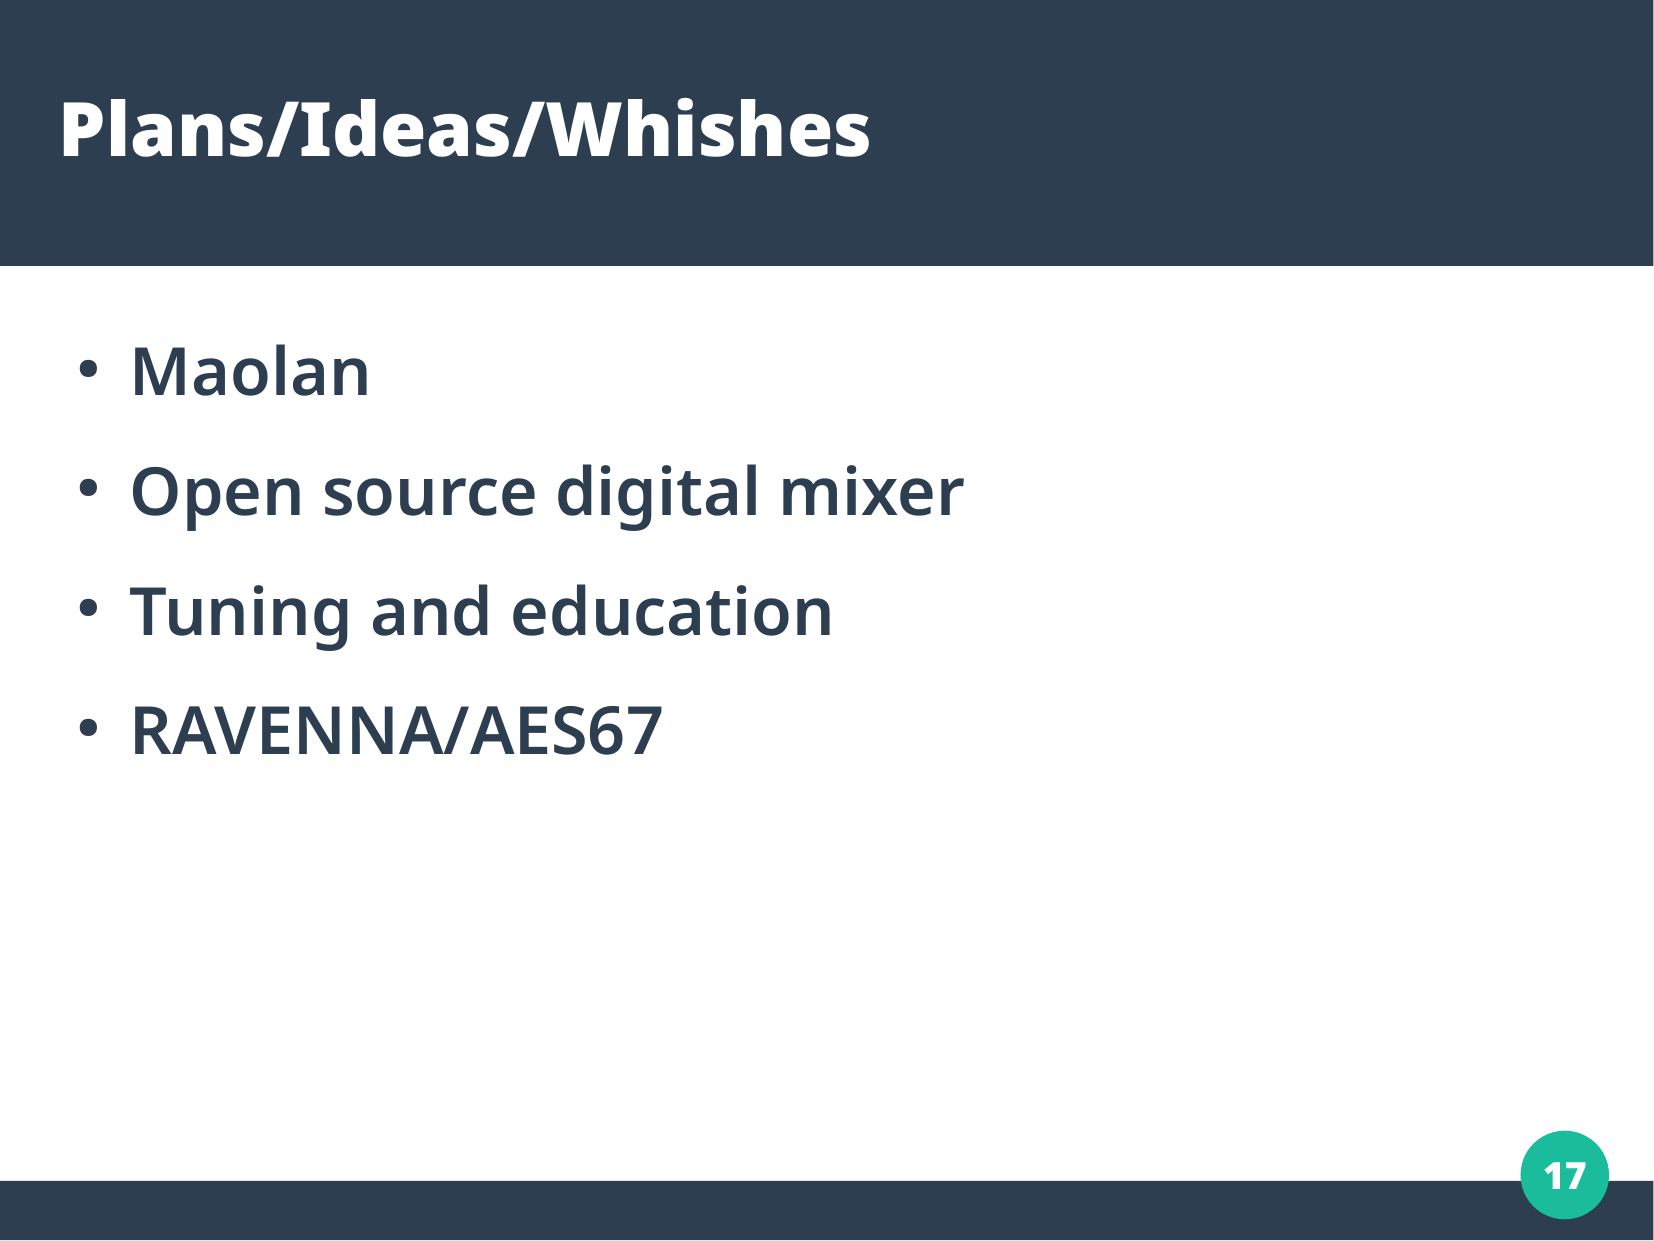

# Plans/Ideas/Whishes
Maolan
Open source digital mixer
Tuning and education
RAVENNA/AES67
17